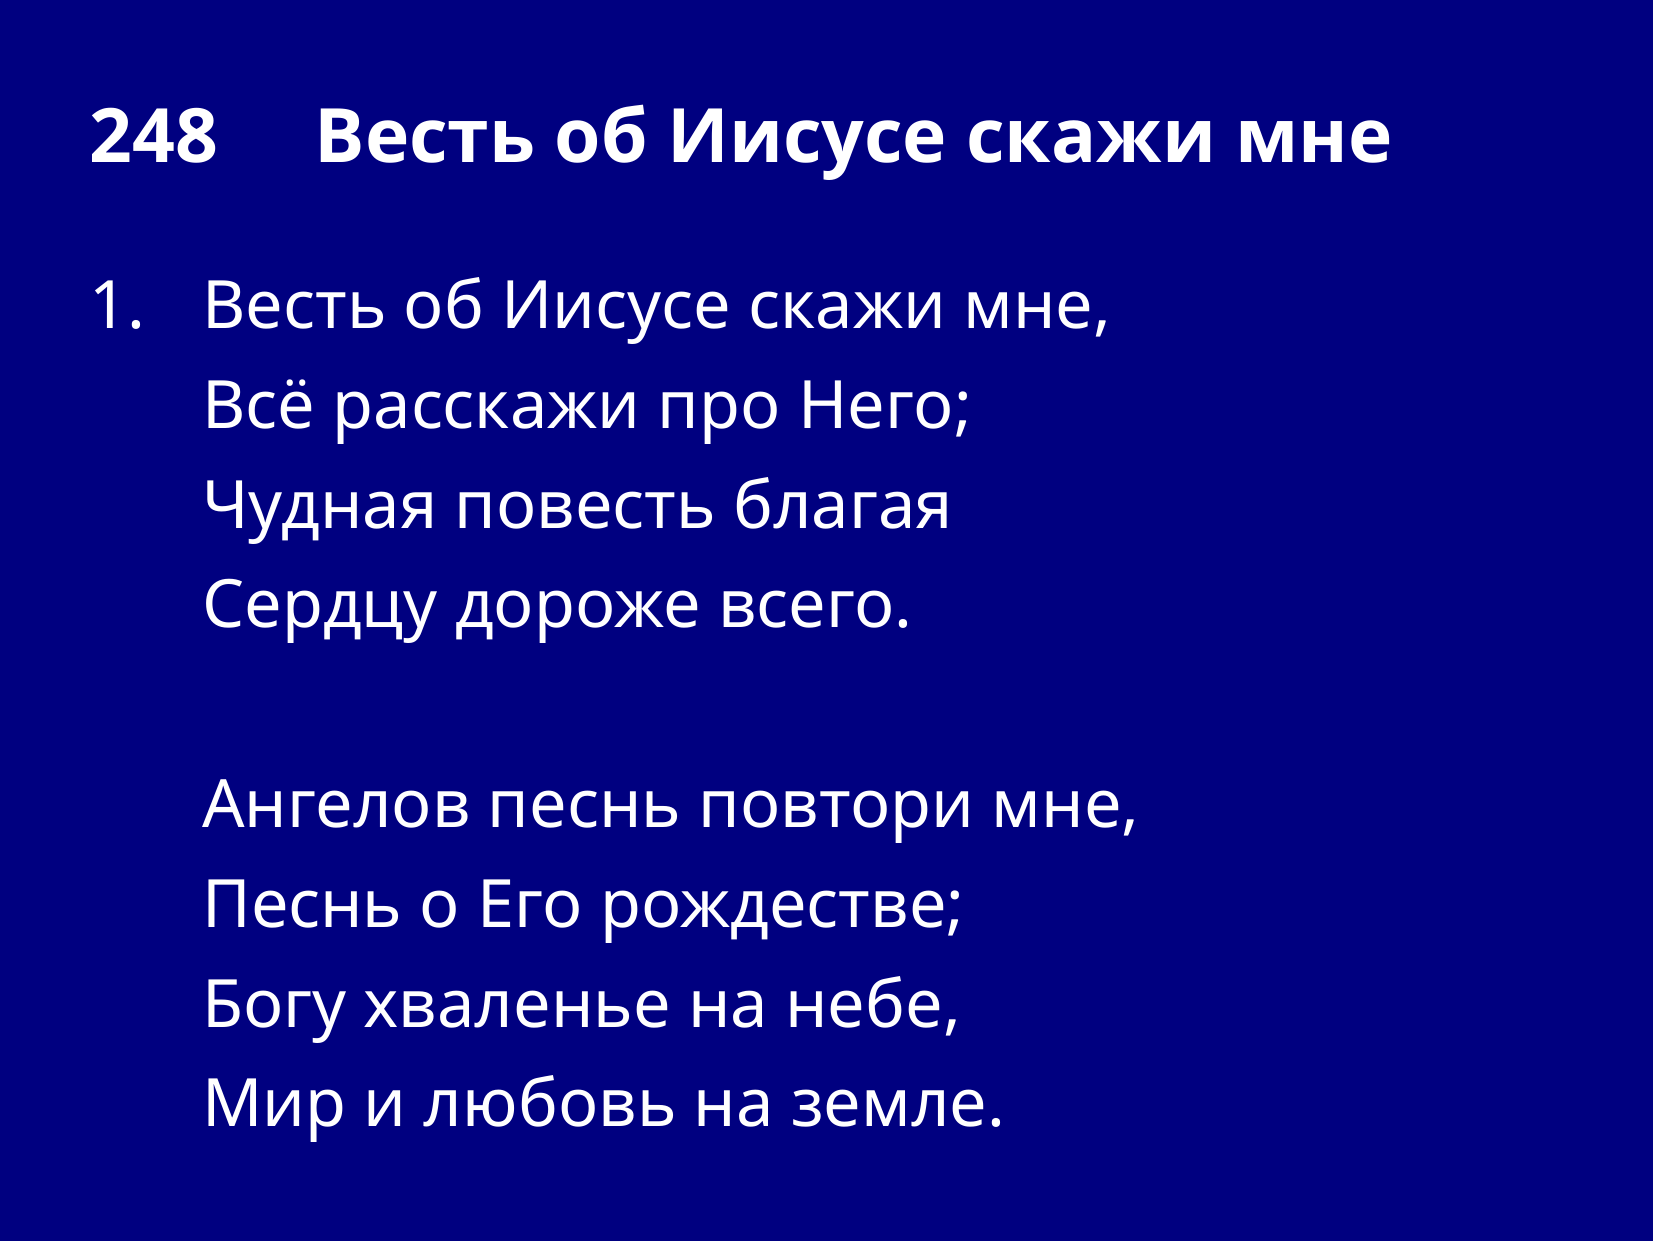

248	Весть об Иисусе скажи мне
1.	Весть об Иисусе скажи мне,
	Всё расскажи про Него;
	Чудная повесть благая
	Сердцу дороже всего.
	Ангелов песнь повтори мне,
	Песнь о Его рождестве;
	Богу хваленье на небе,
	Мир и любовь на земле.